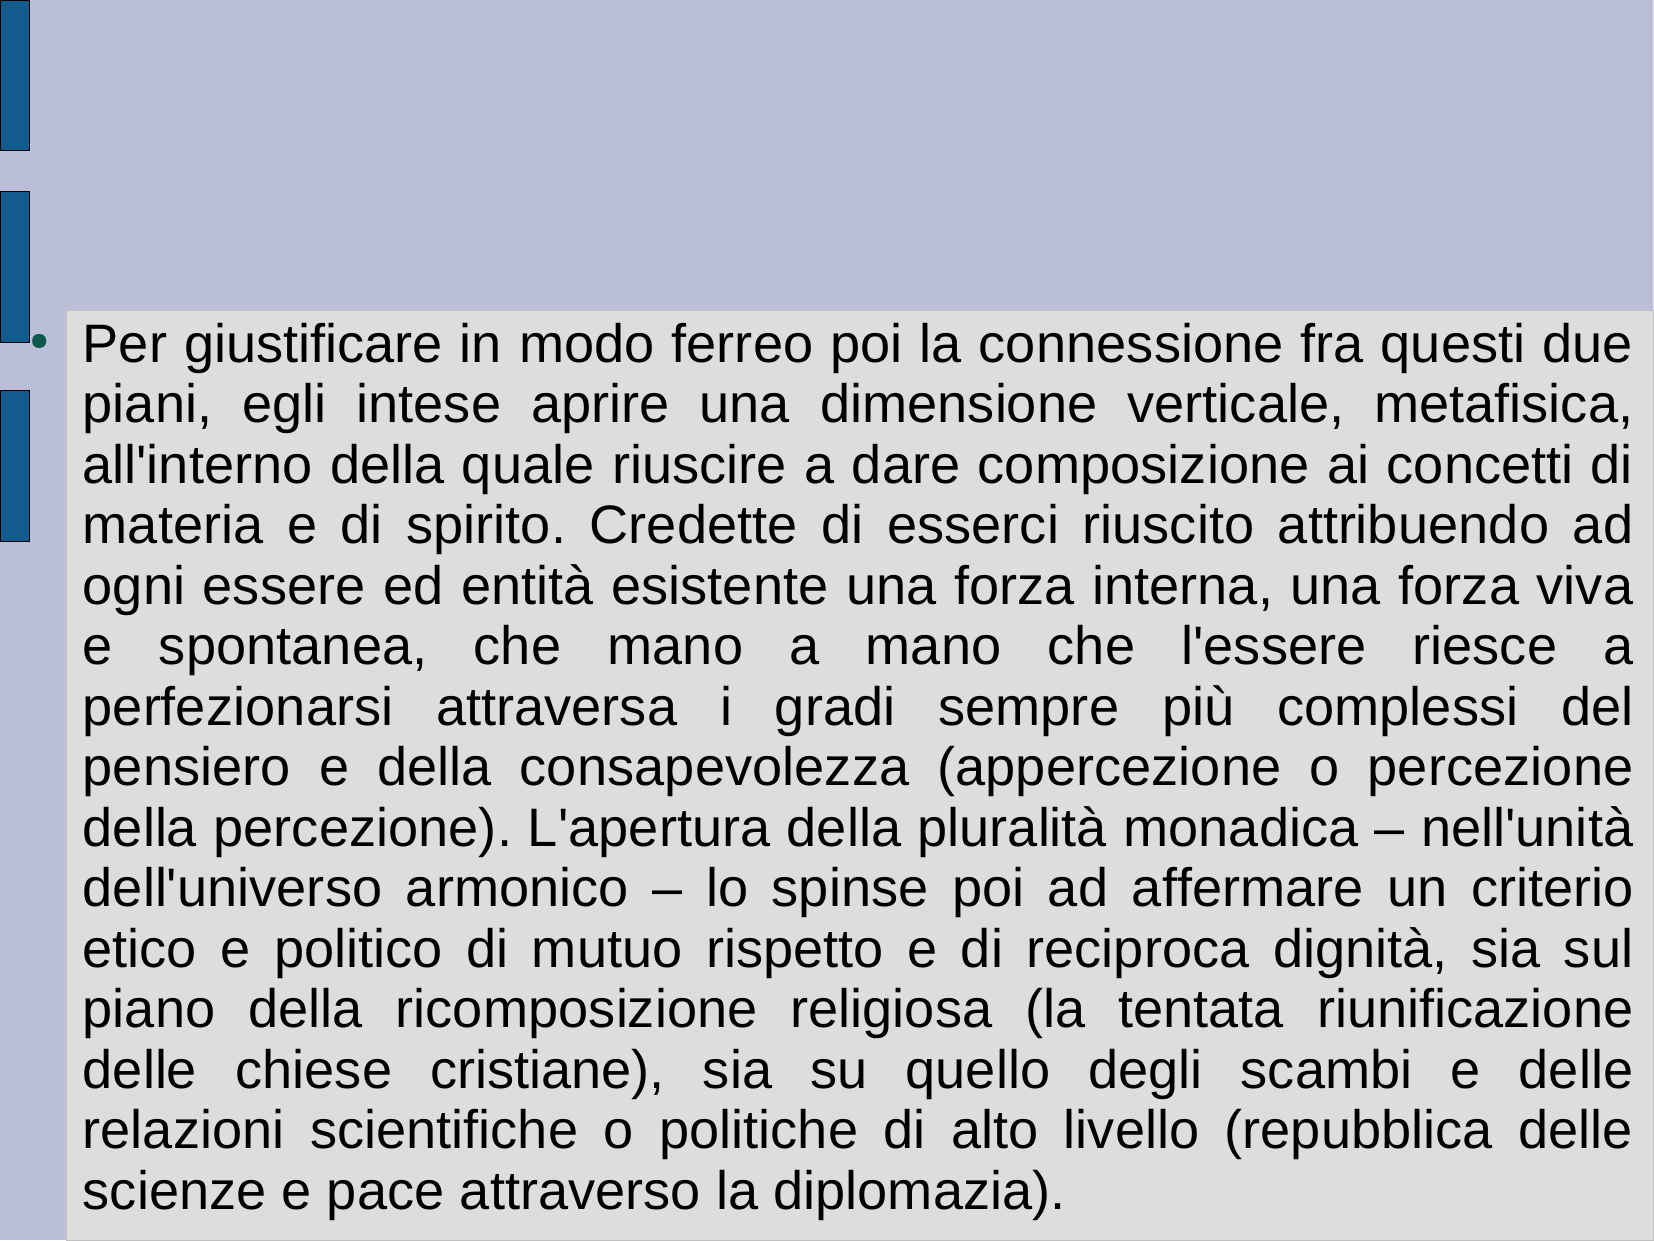

#
Per giustificare in modo ferreo poi la connessione fra questi due piani, egli intese aprire una dimensione verticale, metafisica, all'interno della quale riuscire a dare composizione ai concetti di materia e di spirito. Credette di esserci riuscito attribuendo ad ogni essere ed entità esistente una forza interna, una forza viva e spontanea, che mano a mano che l'essere riesce a perfezionarsi attraversa i gradi sempre più complessi del pensiero e della consapevolezza (appercezione o percezione della percezione). L'apertura della pluralità monadica – nell'unità dell'universo armonico – lo spinse poi ad affermare un criterio etico e politico di mutuo rispetto e di reciproca dignità, sia sul piano della ricomposizione religiosa (la tentata riunificazione delle chiese cristiane), sia su quello degli scambi e delle relazioni scientifiche o politiche di alto livello (repubblica delle scienze e pace attraverso la diplomazia).